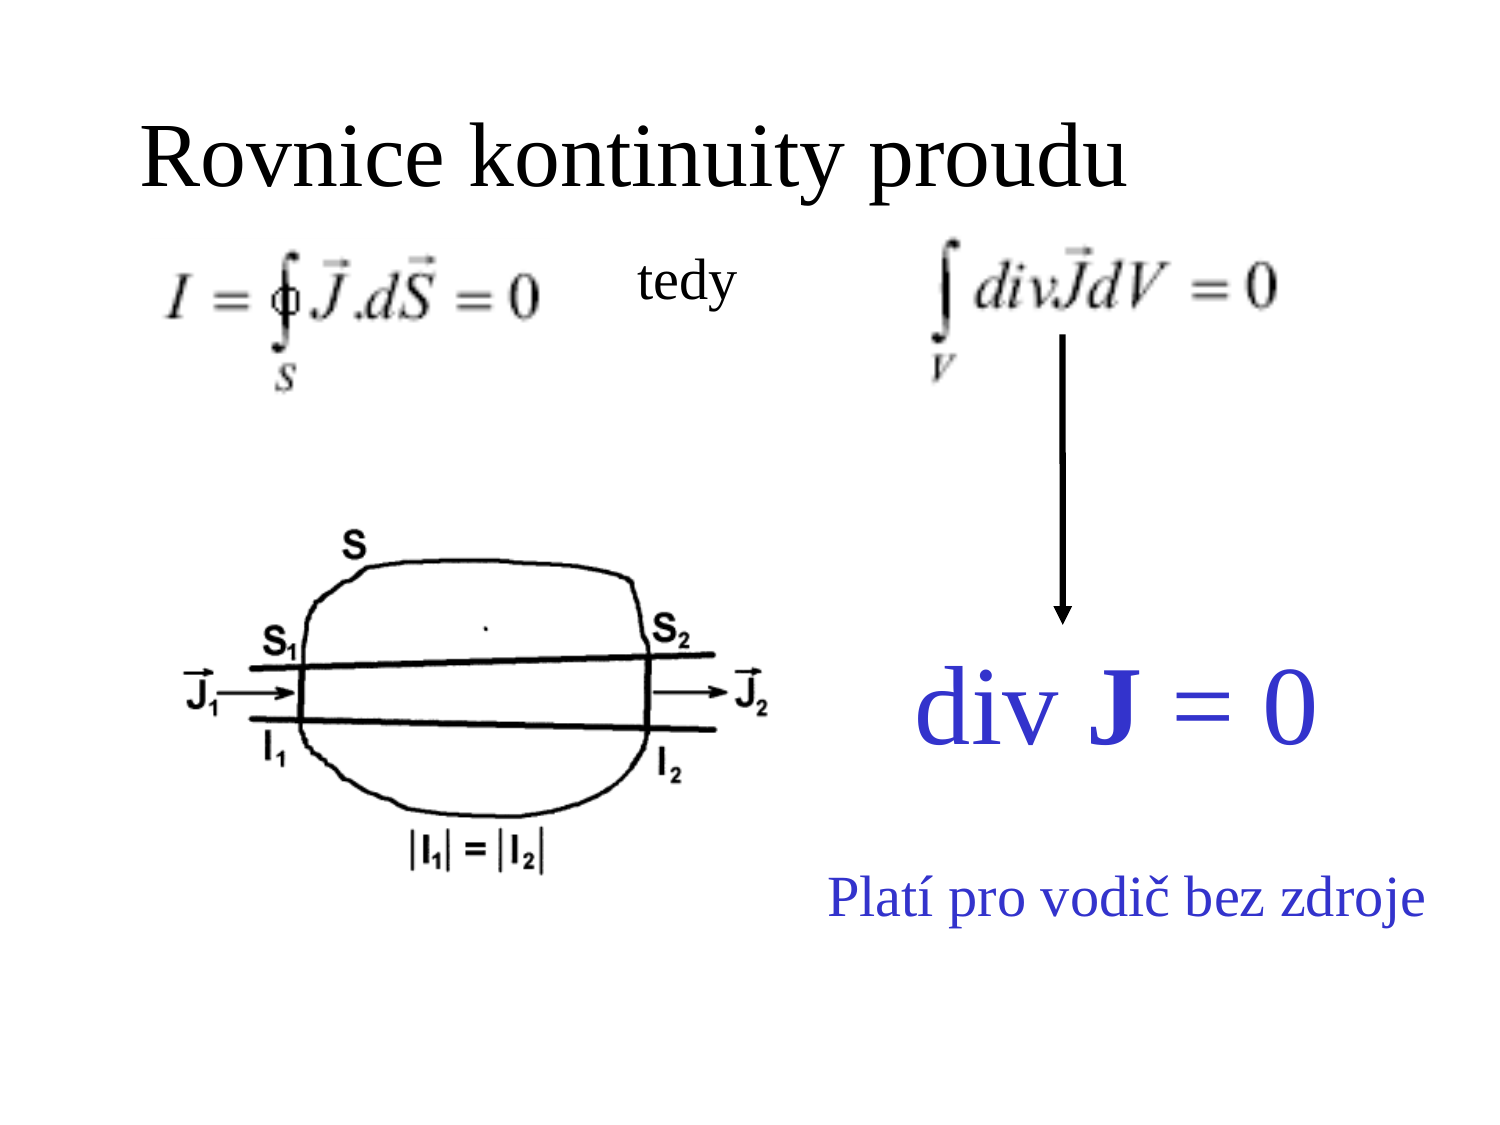

Rovnice kontinuity proudu
tedy
div J = 0
Platí pro vodič bez zdroje